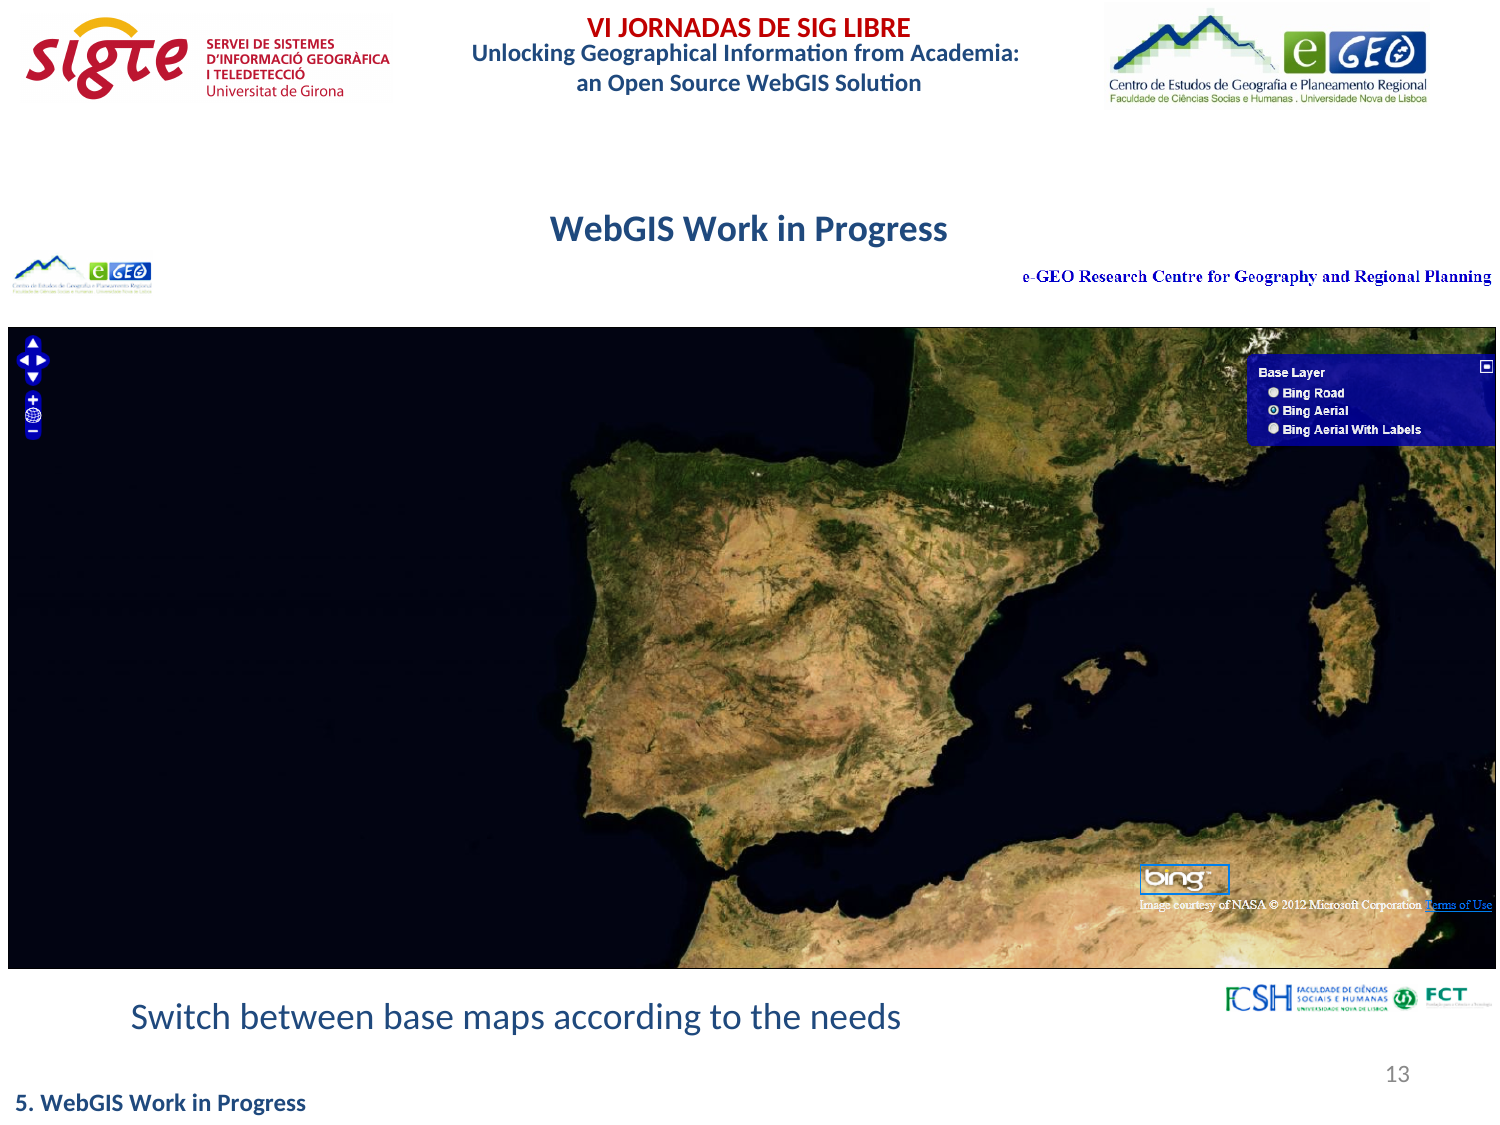

VI JORNADAS DE SIG LIBRE
Unlocking Geographical Information from Academia:
an Open Source WebGIS Solution
WebGIS Work in Progress
Switch between base maps according to the needs
5. WebGIS Work in Progress